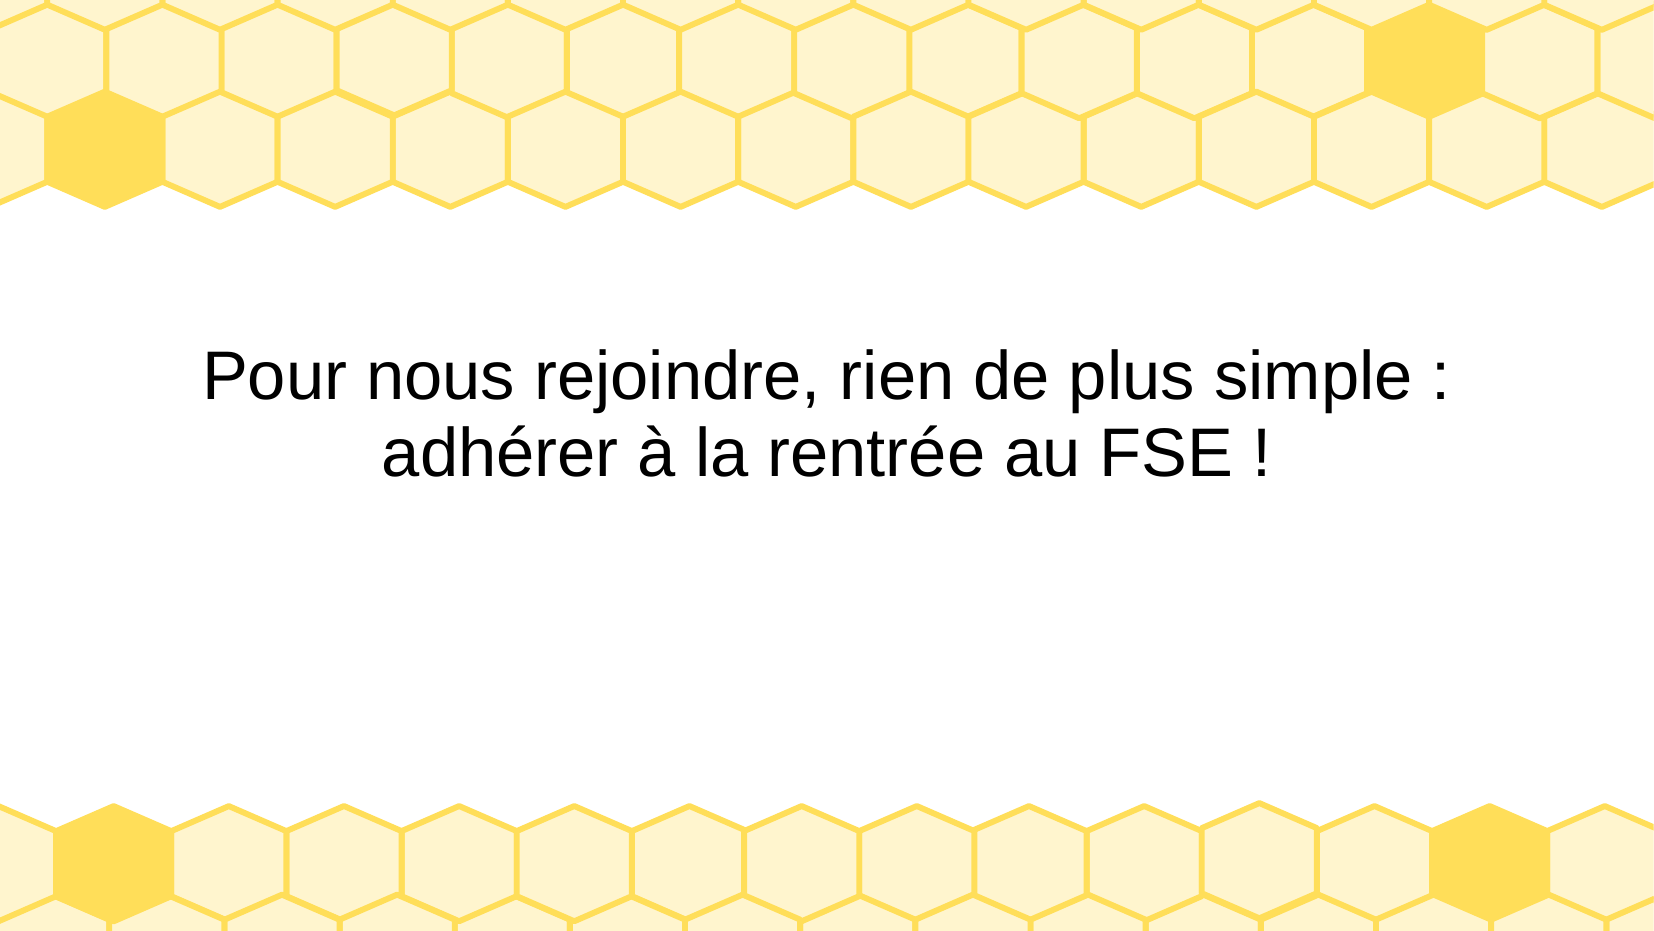

# Pour nous rejoindre, rien de plus simple : adhérer à la rentrée au FSE !